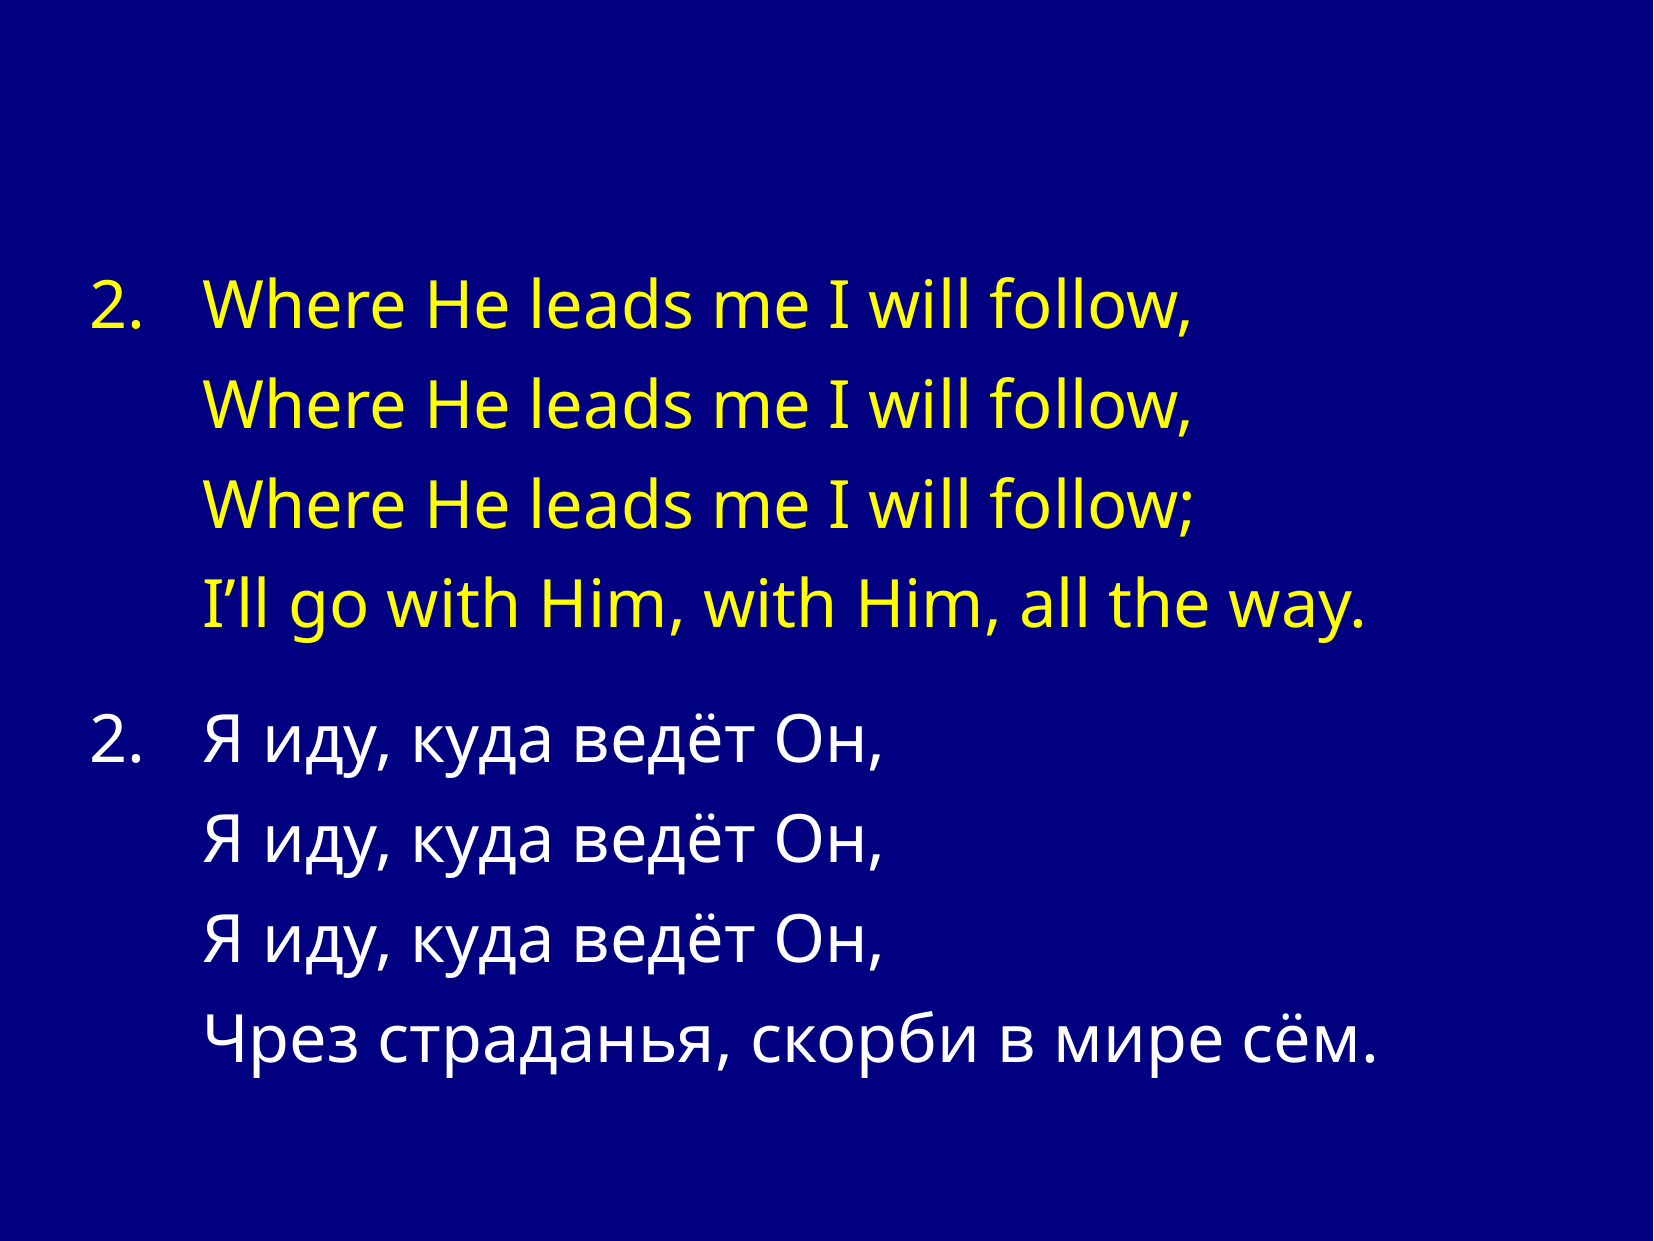

2.	Where He leads me I will follow,
	Where He leads me I will follow,
	Where He leads me I will follow;
	I’ll go with Him, with Him, all the way.
2.	Я иду, куда ведёт Он,
	Я иду, куда ведёт Он,
	Я иду, куда ведёт Он,
	Чрез страданья, скорби в мире сём.